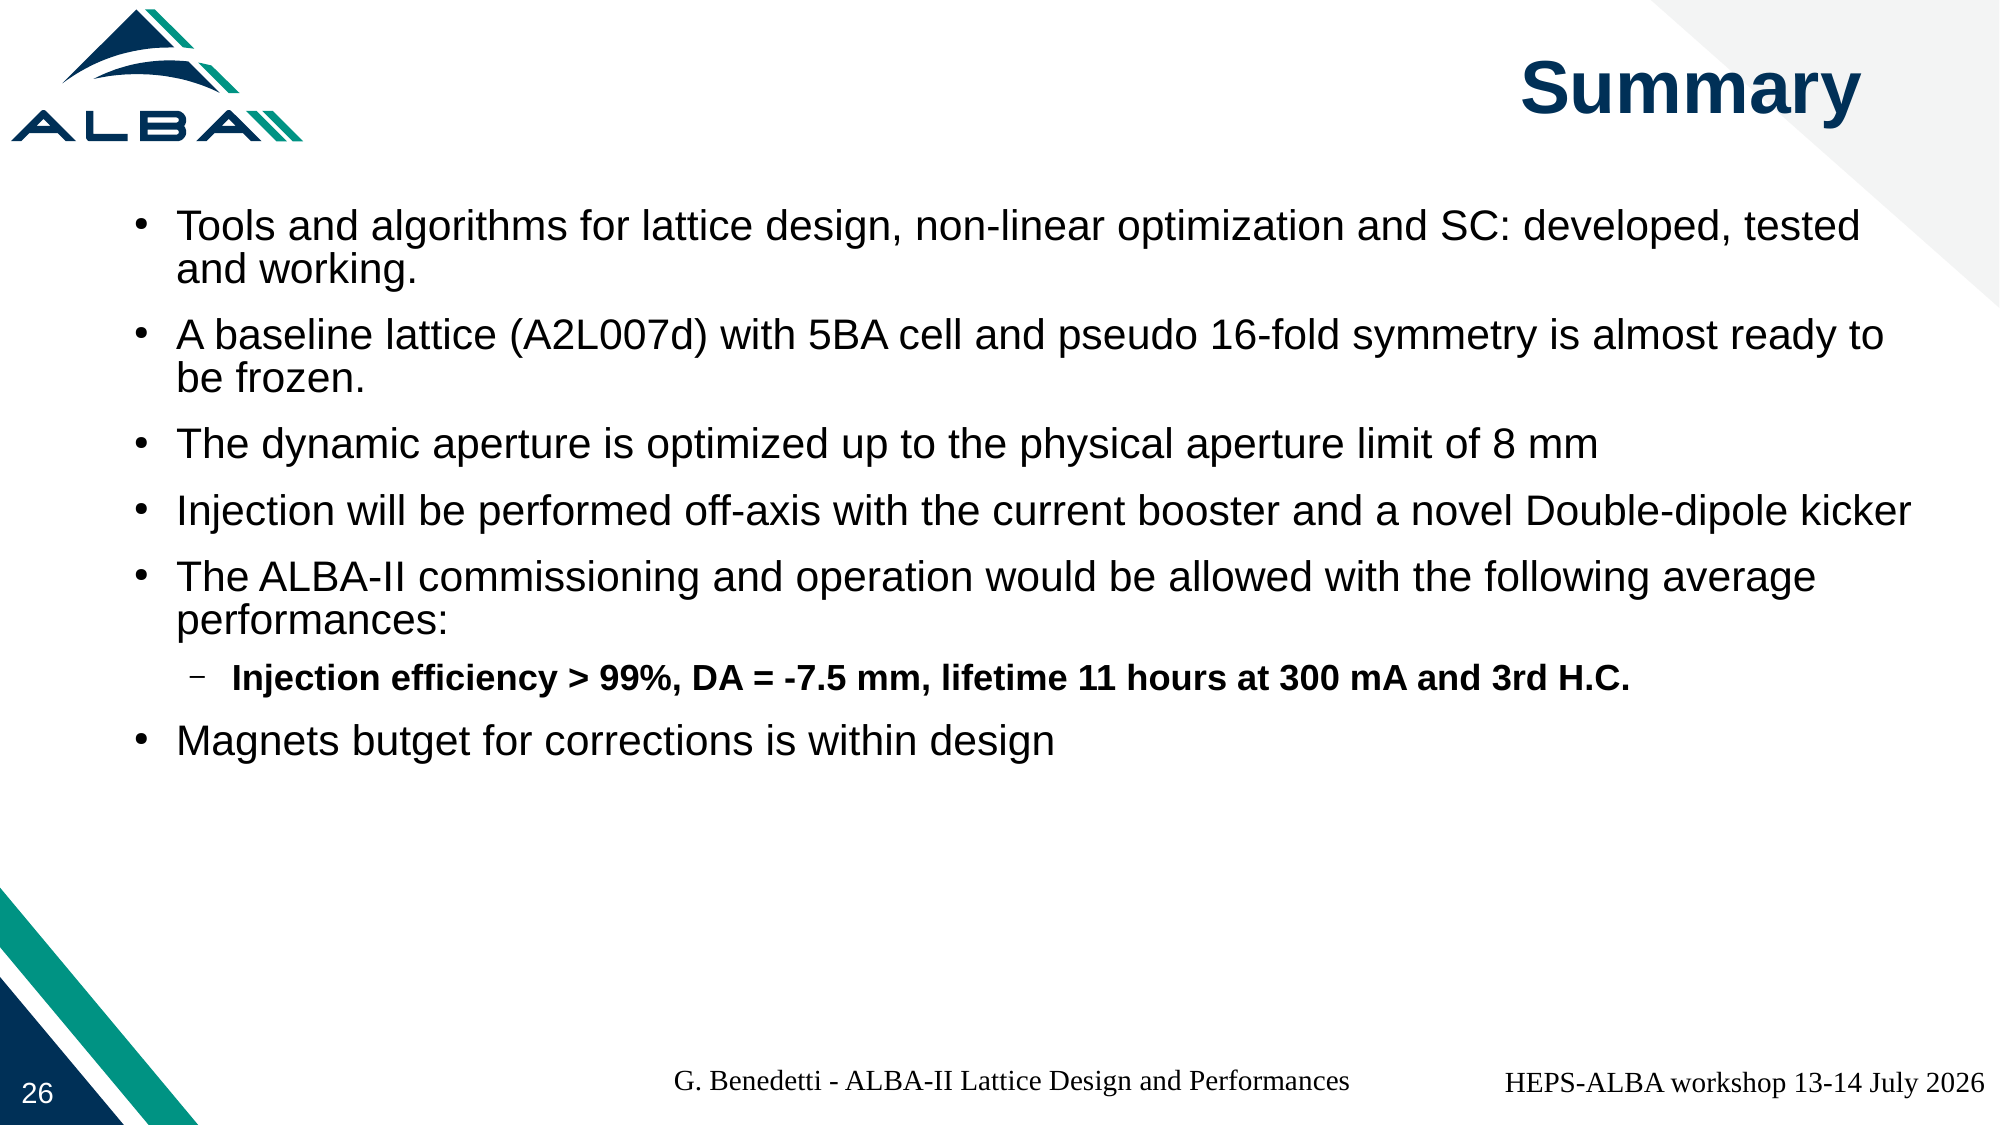

# Summary
Tools and algorithms for lattice design, non-linear optimization and SC: developed, tested and working.
A baseline lattice (A2L007d) with 5BA cell and pseudo 16-fold symmetry is almost ready to be frozen.
The dynamic aperture is optimized up to the physical aperture limit of 8 mm
Injection will be performed off-axis with the current booster and a novel Double-dipole kicker
The ALBA-II commissioning and operation would be allowed with the following average performances:
Injection efficiency > 99%, DA = -7.5 mm, lifetime 11 hours at 300 mA and 3rd H.C.
Magnets butget for corrections is within design
G. Benedetti - ALBA-II Lattice Design and Performances
HEPS-ALBA workshop 13-14 July 2026